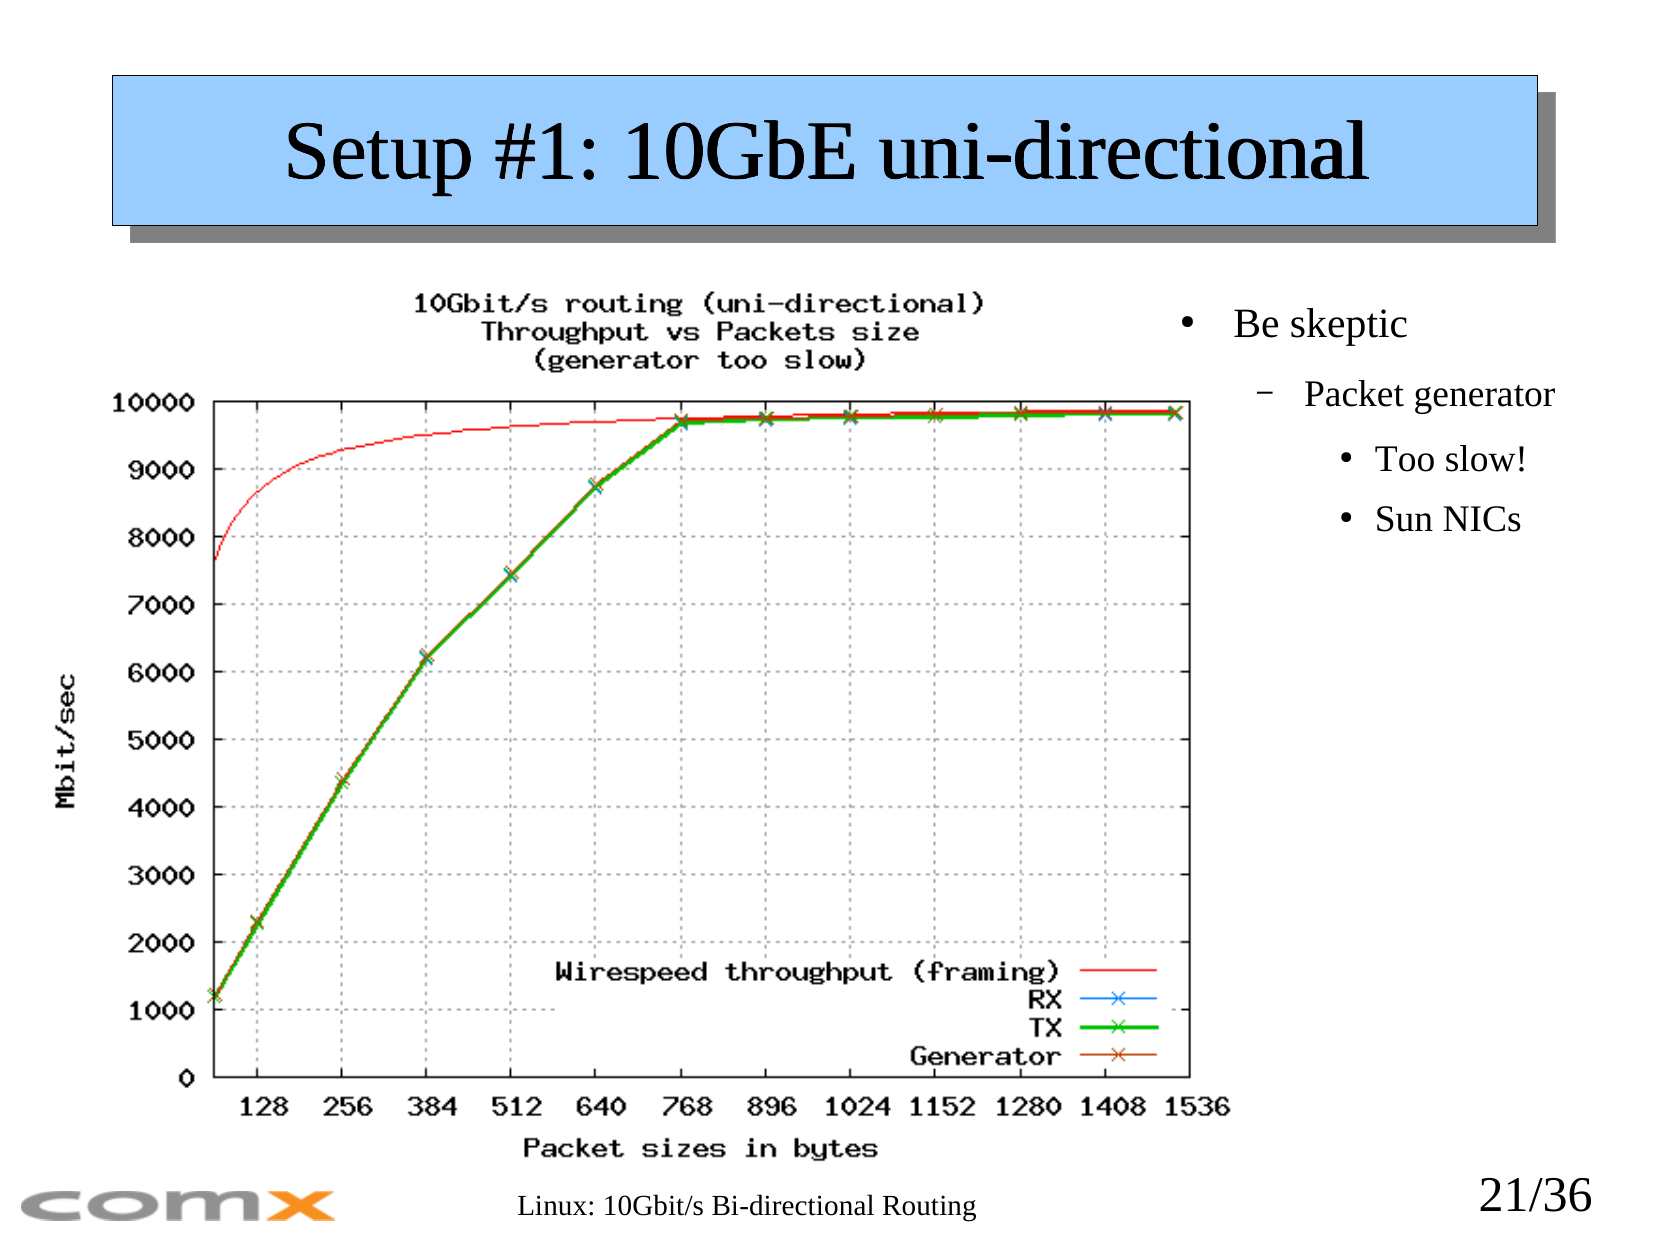

# Setup #1: 10GbE uni-directional
Be skeptic
Packet generator
Too slow!
Sun NICs